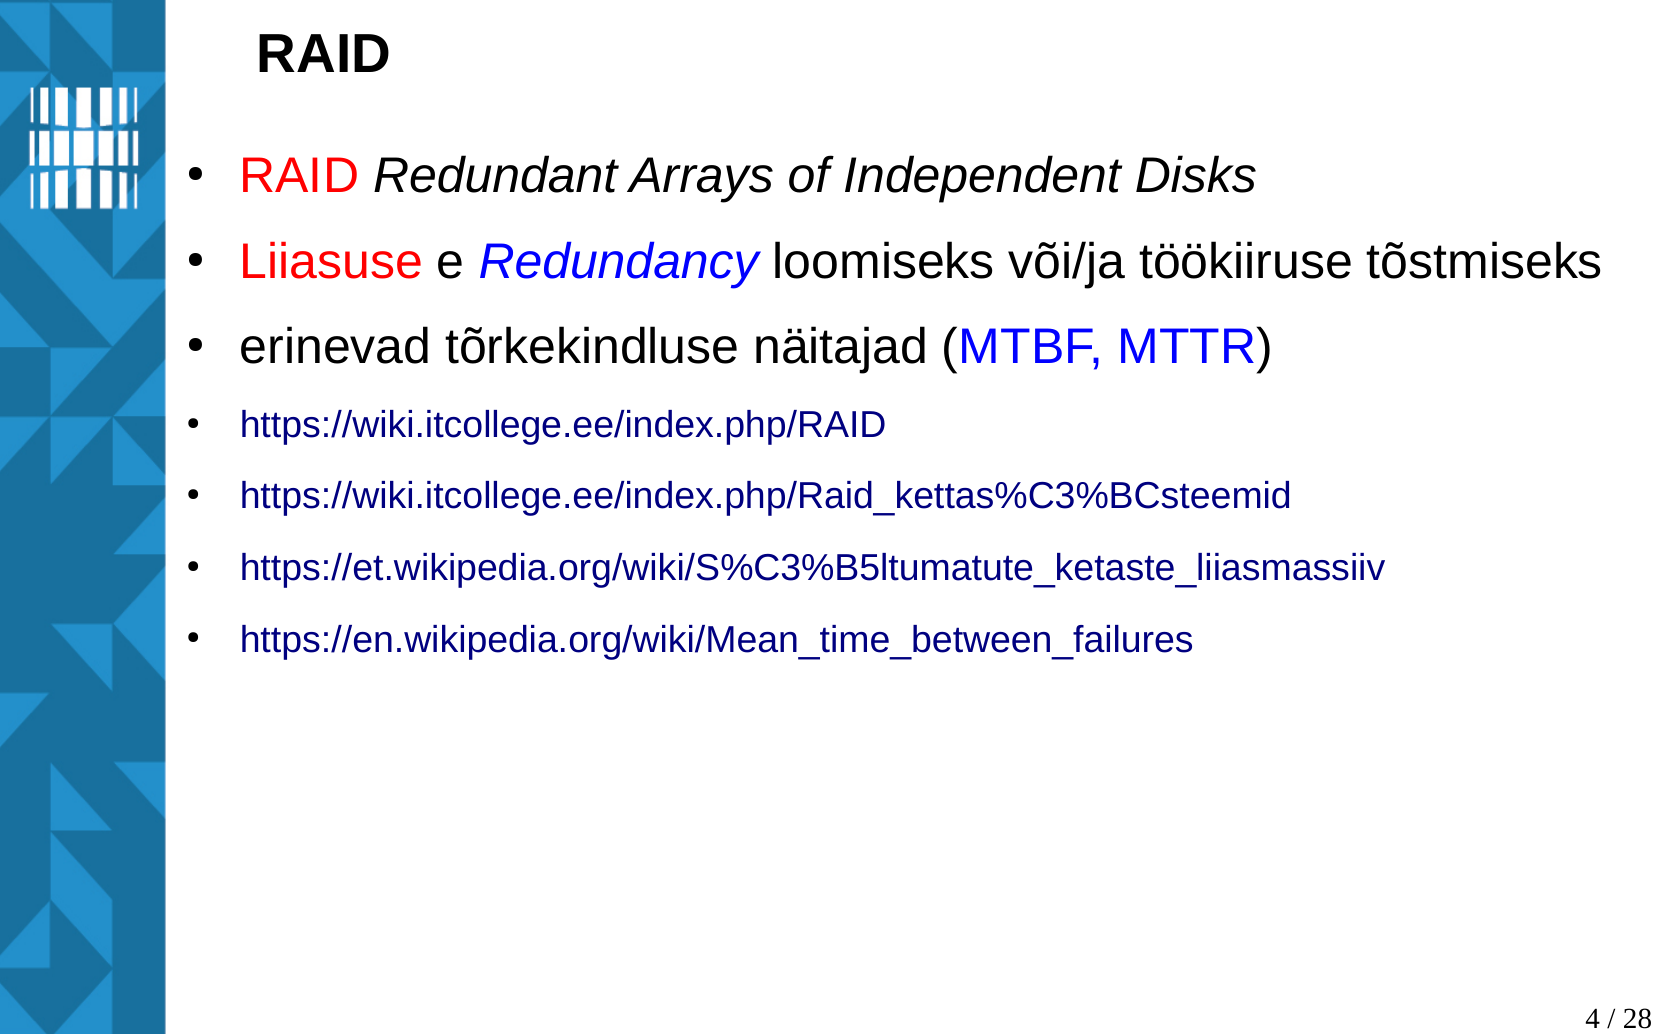

# RAID
RAID Redundant Arrays of Independent Disks
Liiasuse e Redundancy loomiseks või/ja töökiiruse tõstmiseks
erinevad tõrkekindluse näitajad (MTBF, MTTR)
https://wiki.itcollege.ee/index.php/RAID
https://wiki.itcollege.ee/index.php/Raid_kettas%C3%BCsteemid
https://et.wikipedia.org/wiki/S%C3%B5ltumatute_ketaste_liiasmassiiv
https://en.wikipedia.org/wiki/Mean_time_between_failures
4